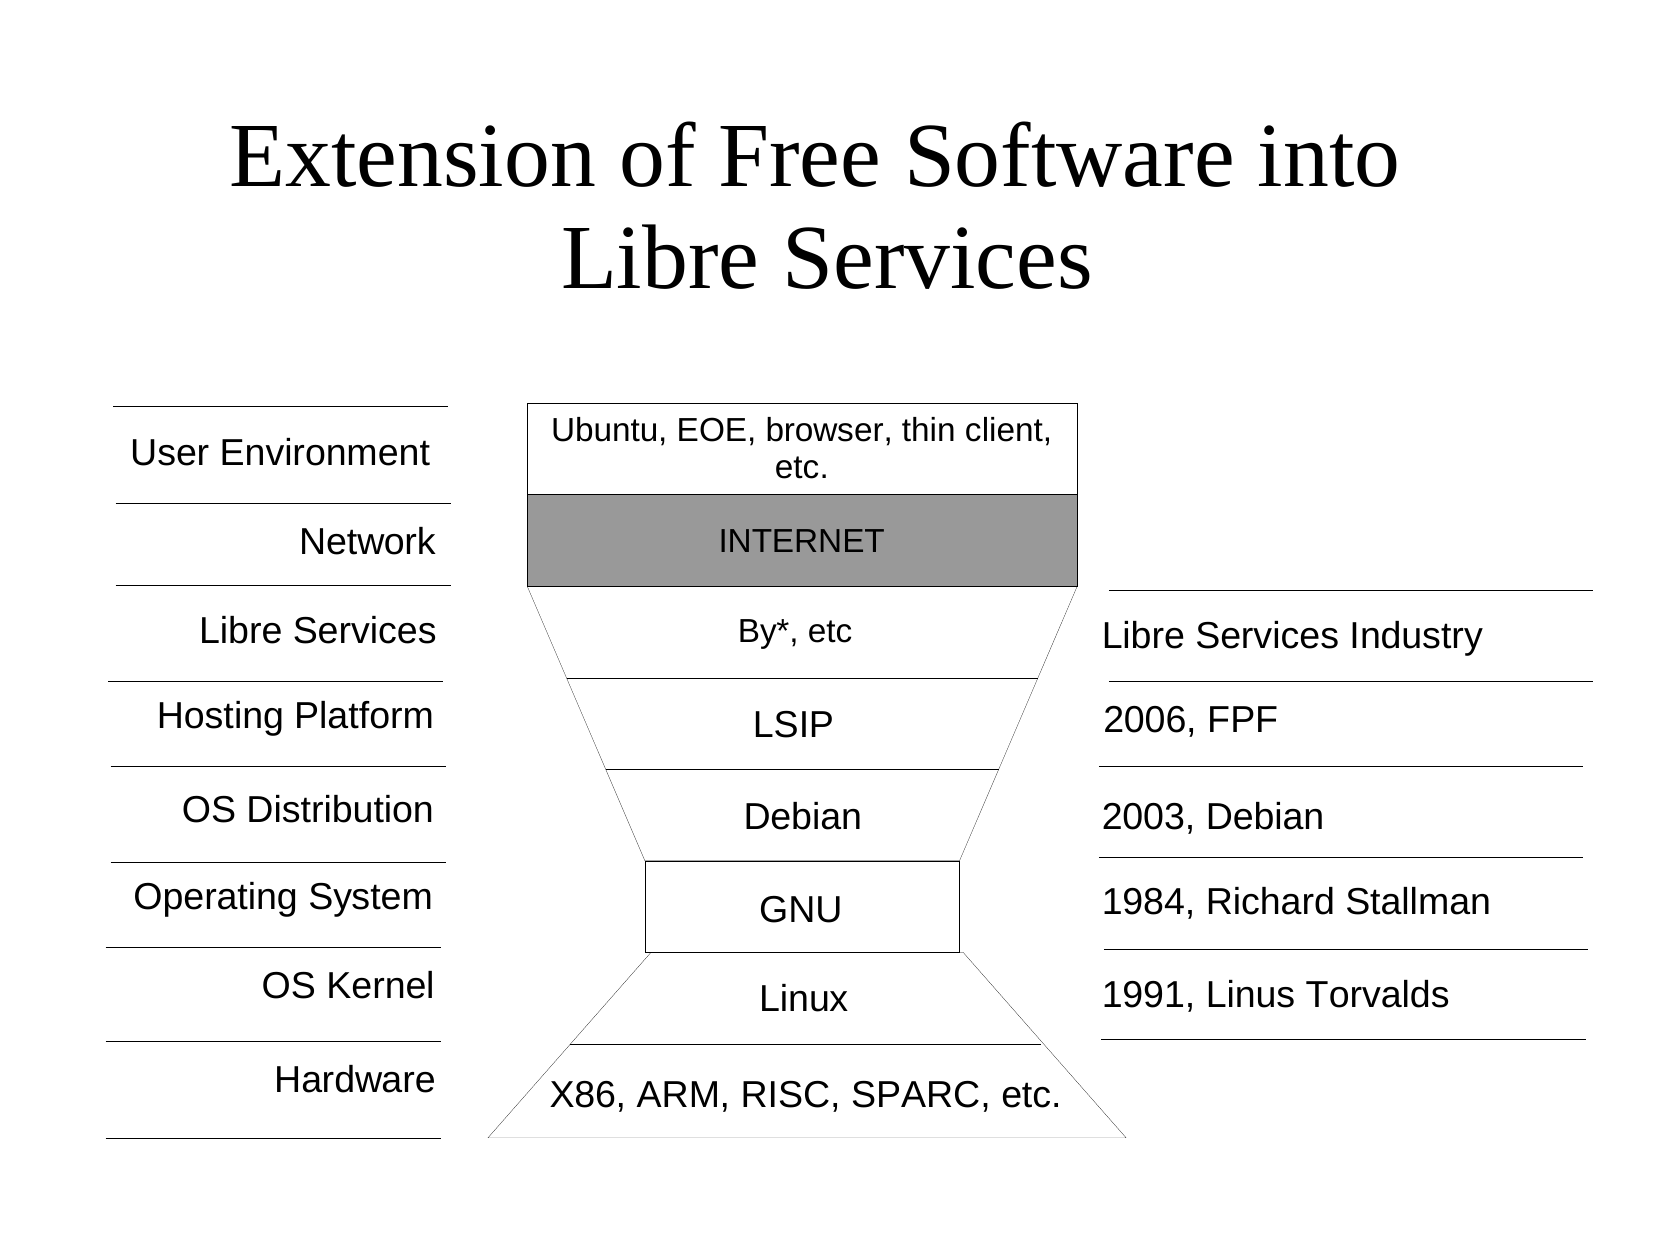

# Extension of Free Software into Libre Services